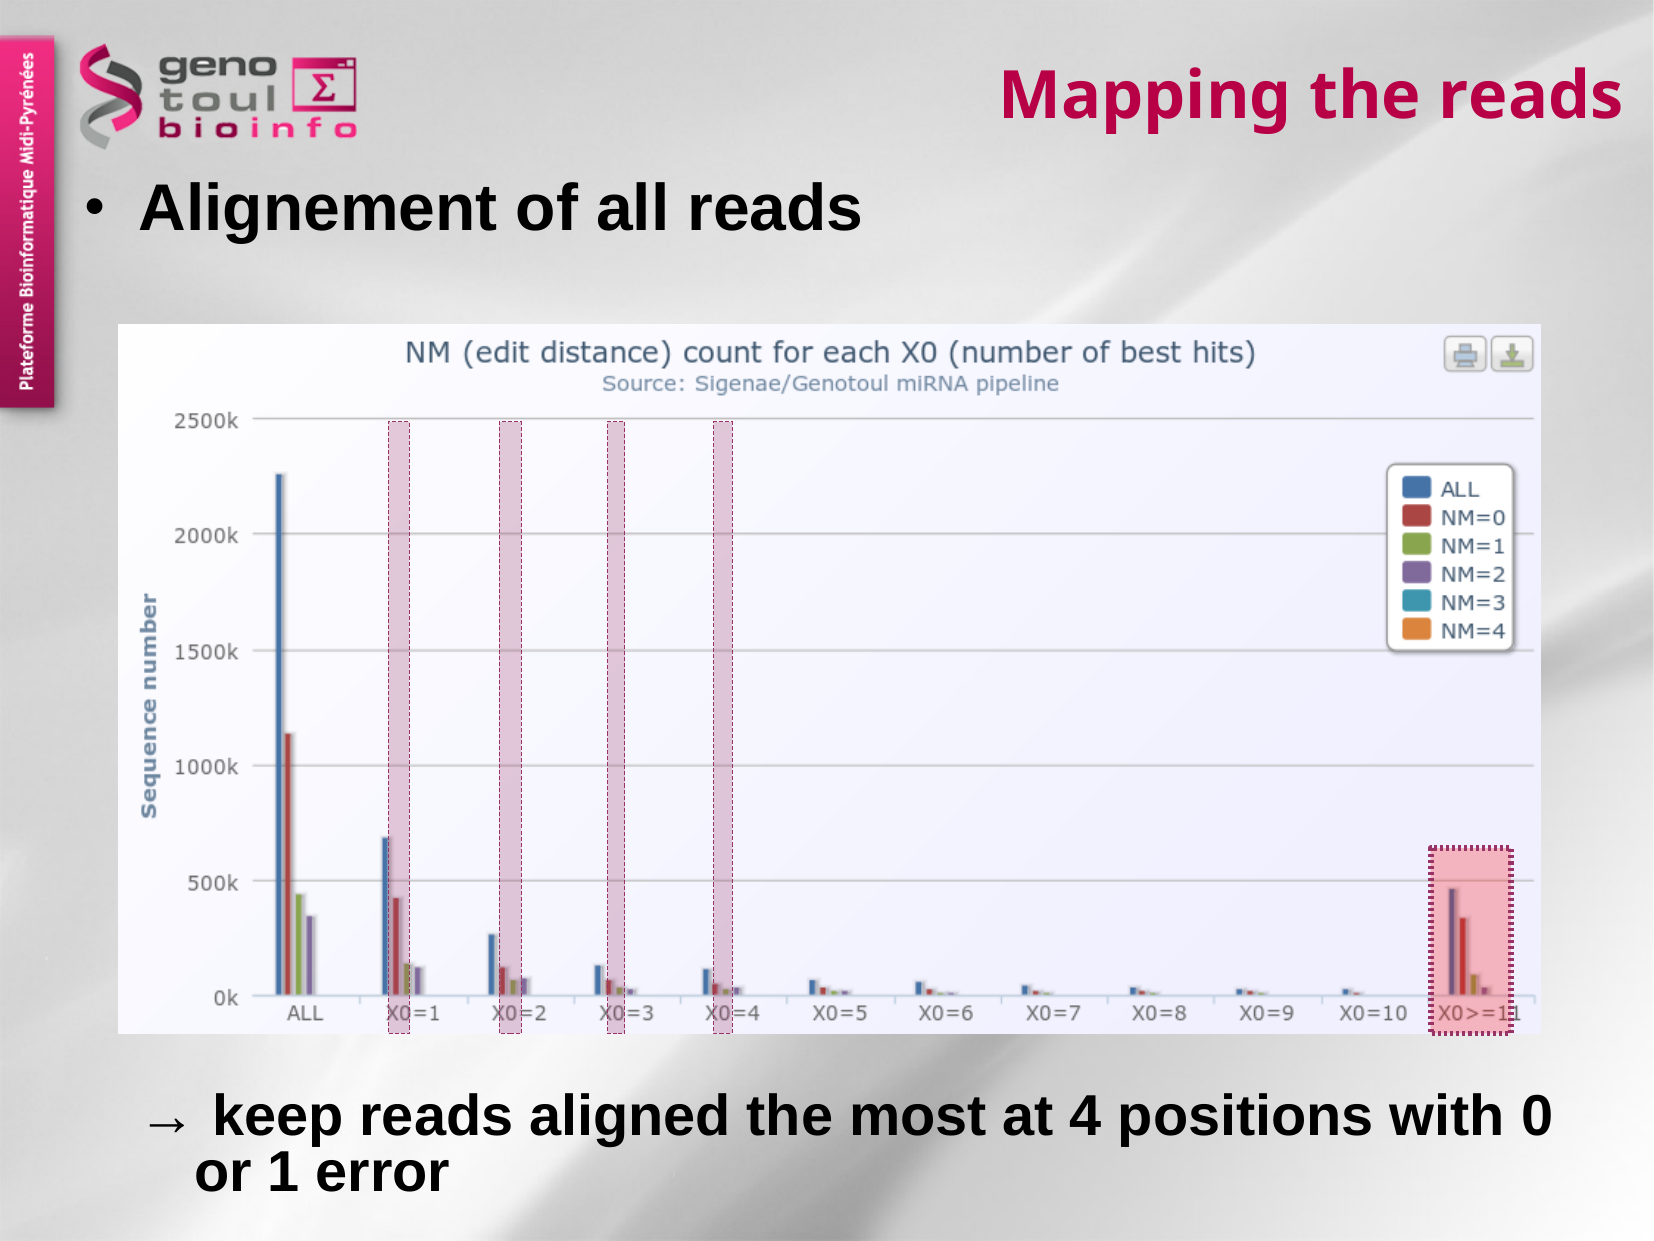

# Mapping the reads
Alignement of all reads
→ keep reads aligned the most at 4 positions with 0 or 1 error